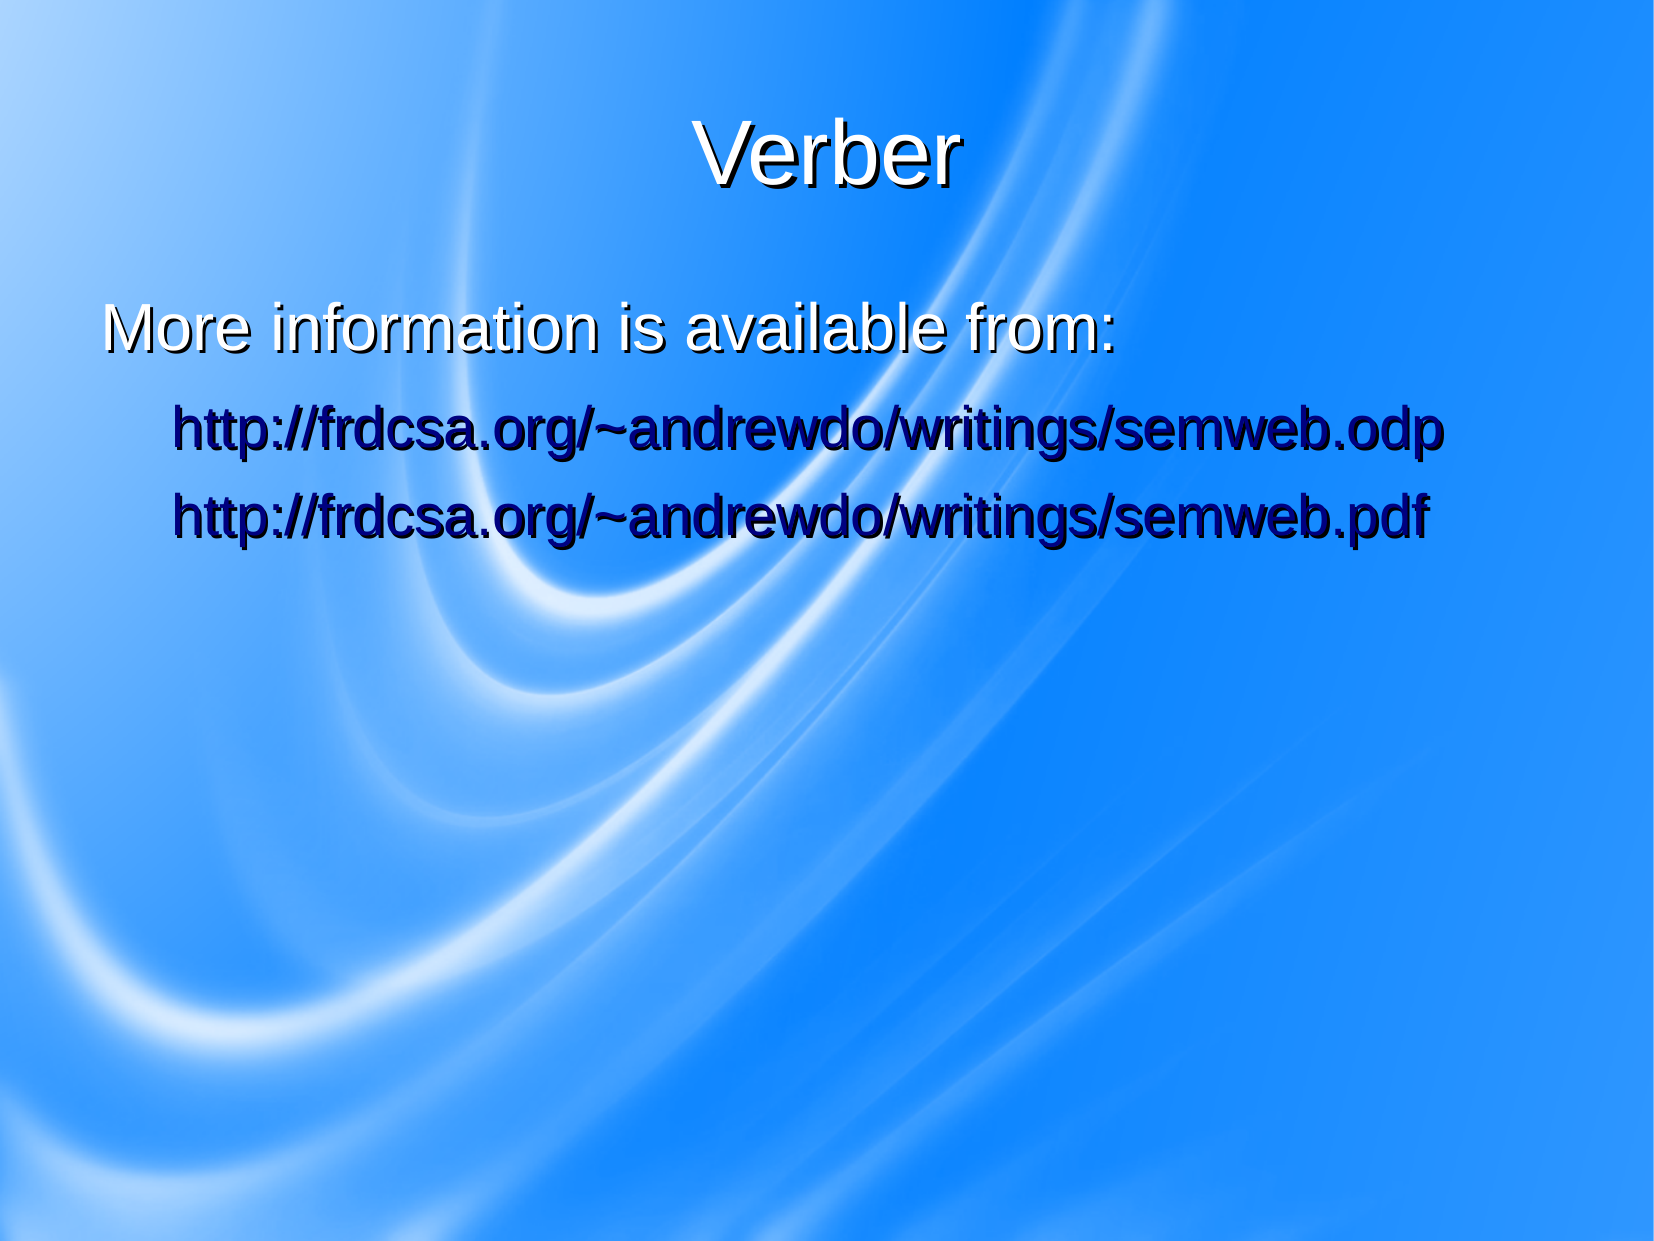

# Verber
More information is available from:
http://frdcsa.org/~andrewdo/writings/semweb.odp
http://frdcsa.org/~andrewdo/writings/semweb.pdf